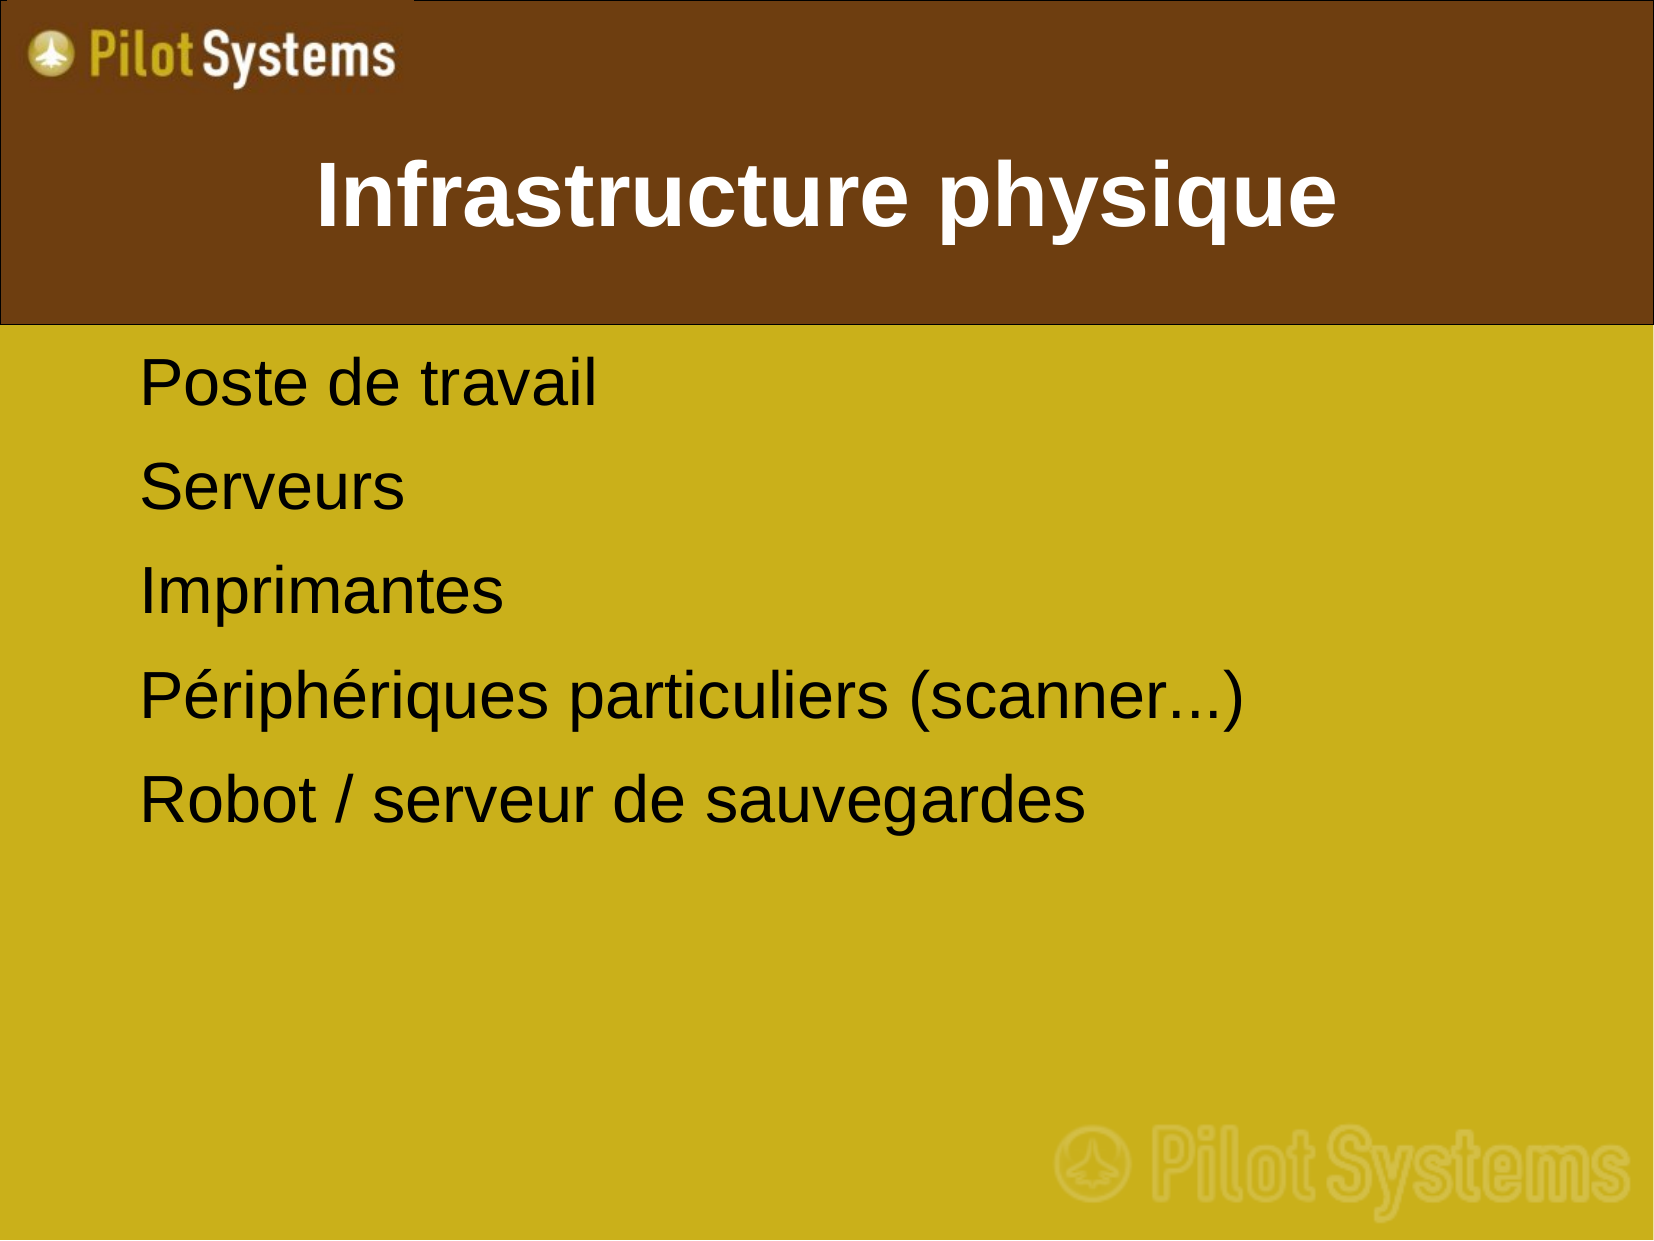

# Infrastructure physique
Poste de travail
Serveurs
Imprimantes
Périphériques particuliers (scanner...)
Robot / serveur de sauvegardes